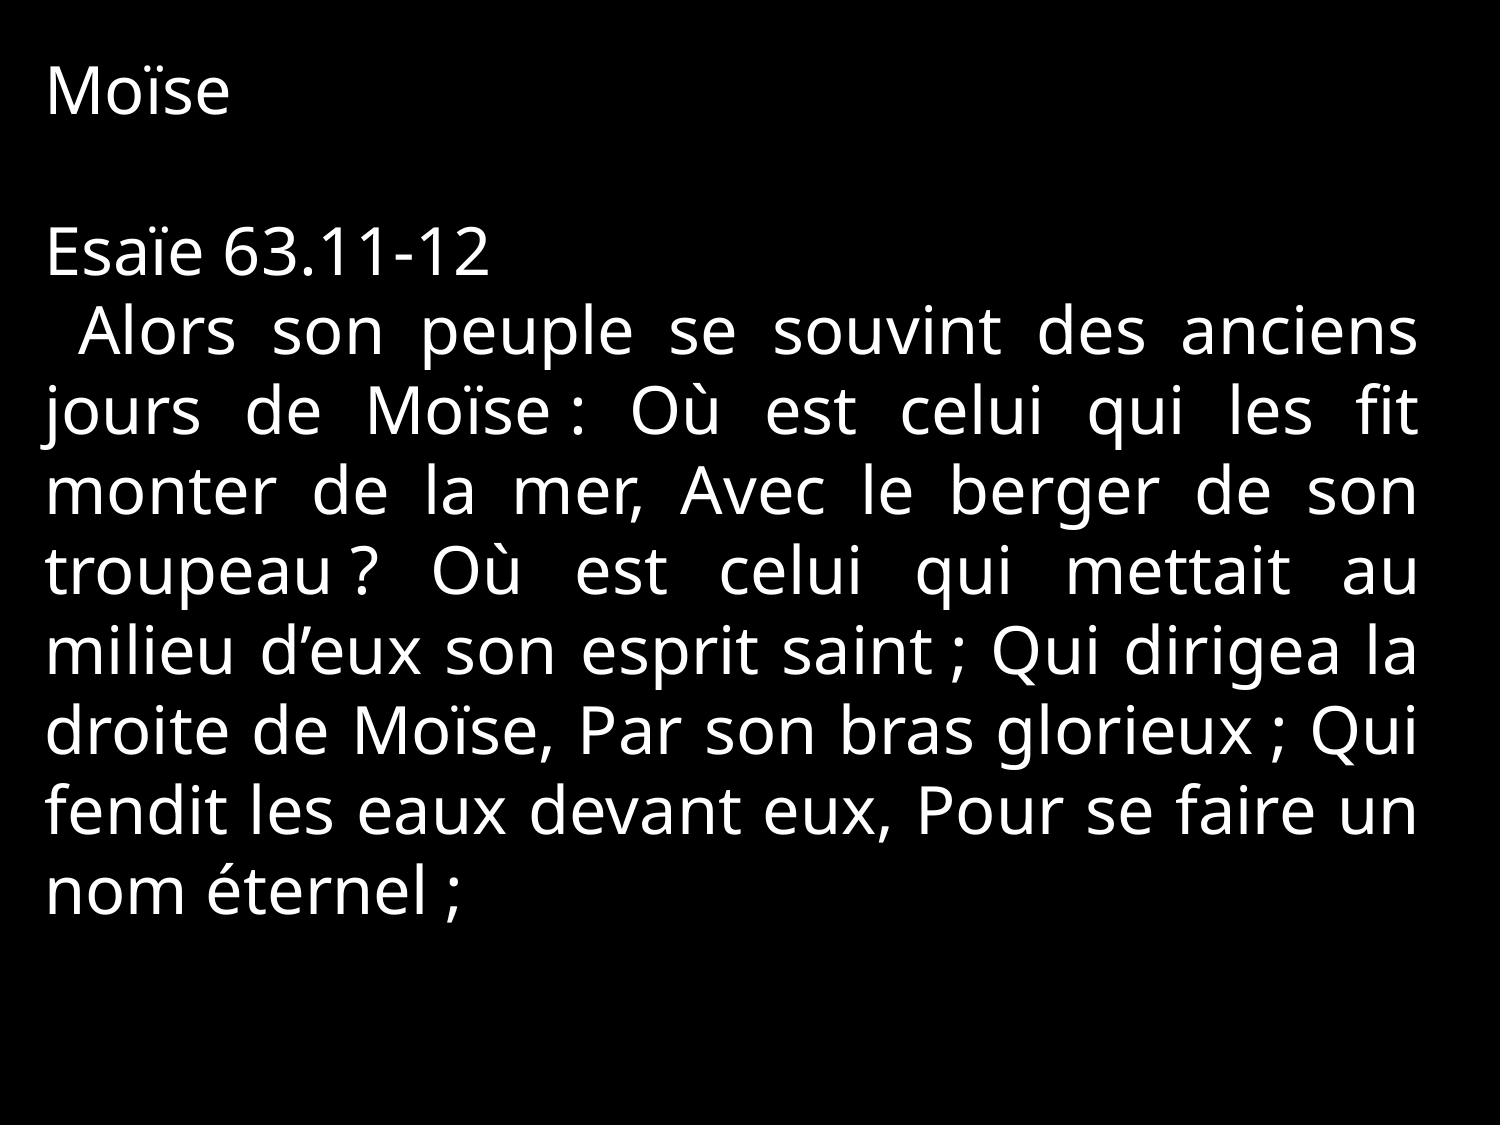

Moïse
Esaïe 63.11-12
 Alors son peuple se souvint des anciens jours de Moïse : Où est celui qui les fit monter de la mer, Avec le berger de son troupeau ? Où est celui qui mettait au milieu d’eux son esprit saint ; Qui dirigea la droite de Moïse, Par son bras glorieux ; Qui fendit les eaux devant eux, Pour se faire un nom éternel ;